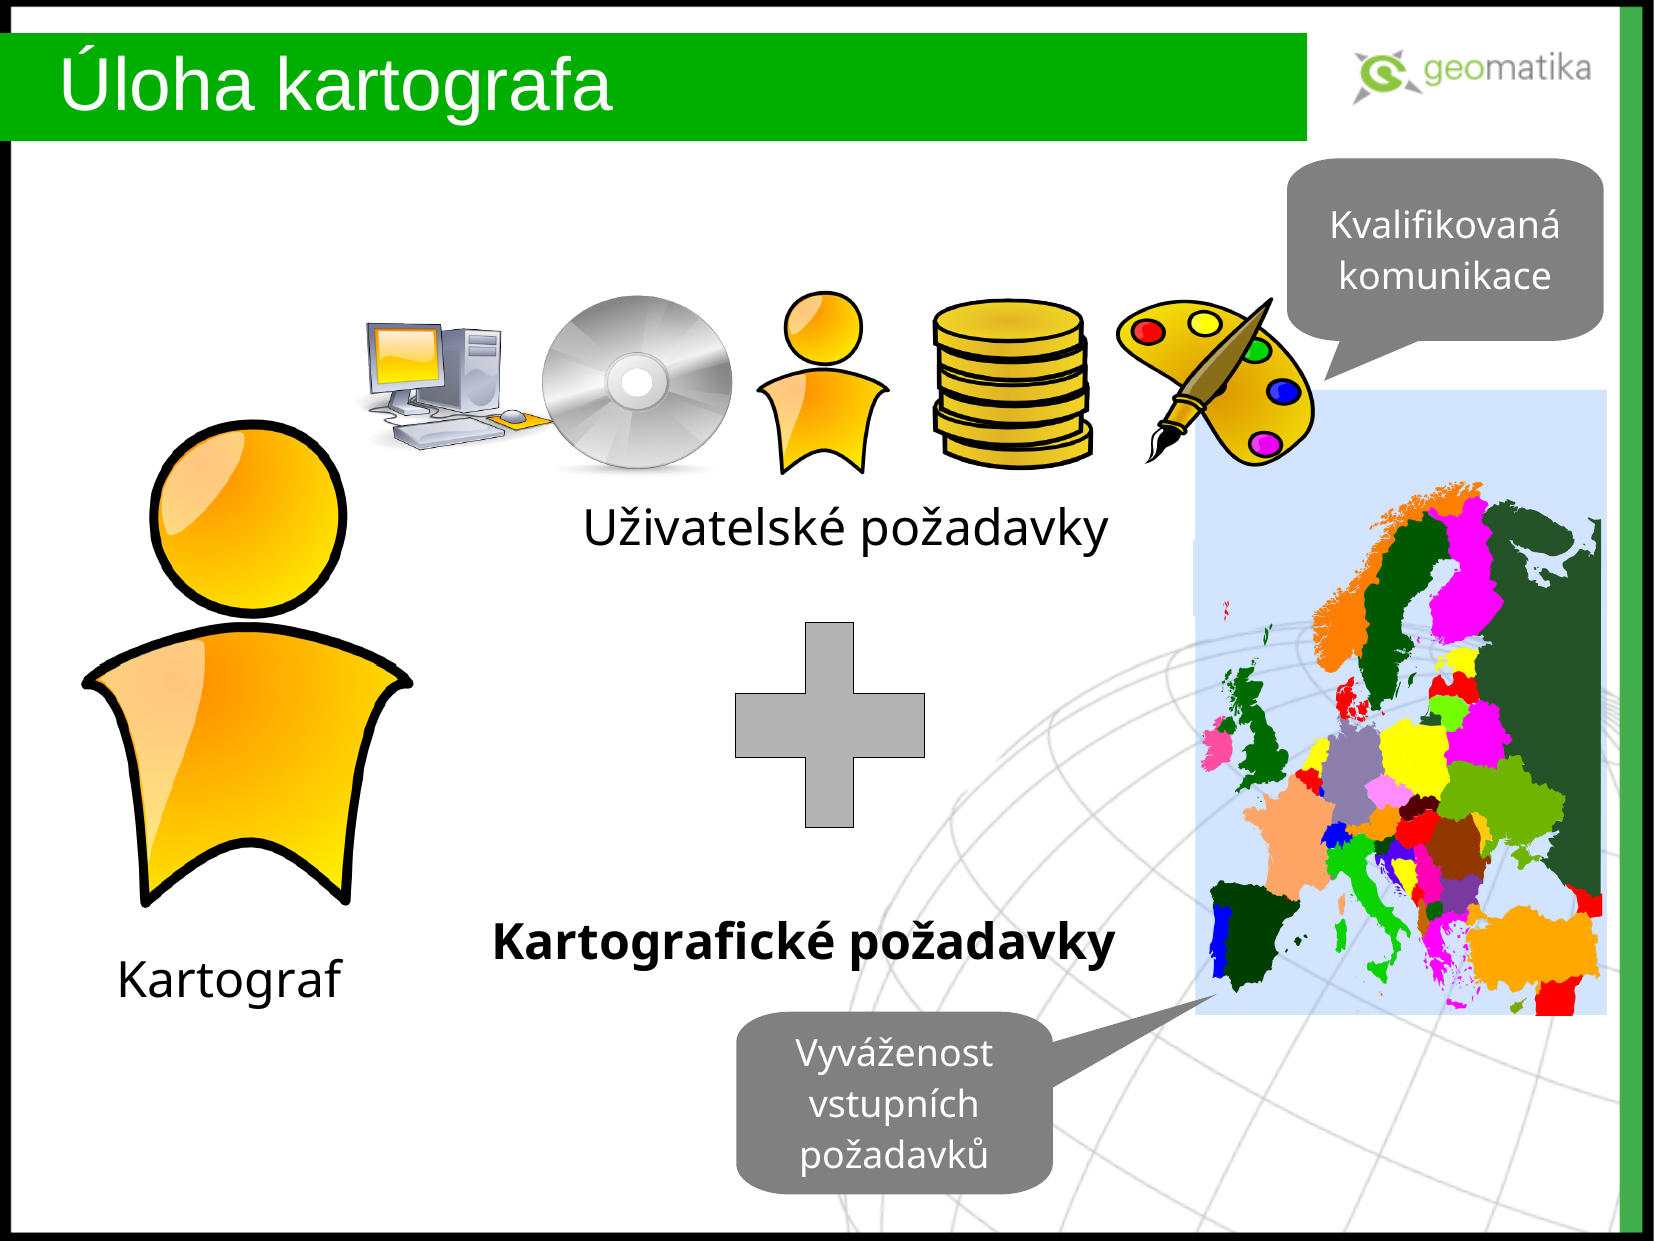

# Úloha kartografa
Kvalifikovaná komunikace
Kartograf
Uživatelské požadavky
Kartografické požadavky
Vyváženost
vstupních
požadavků